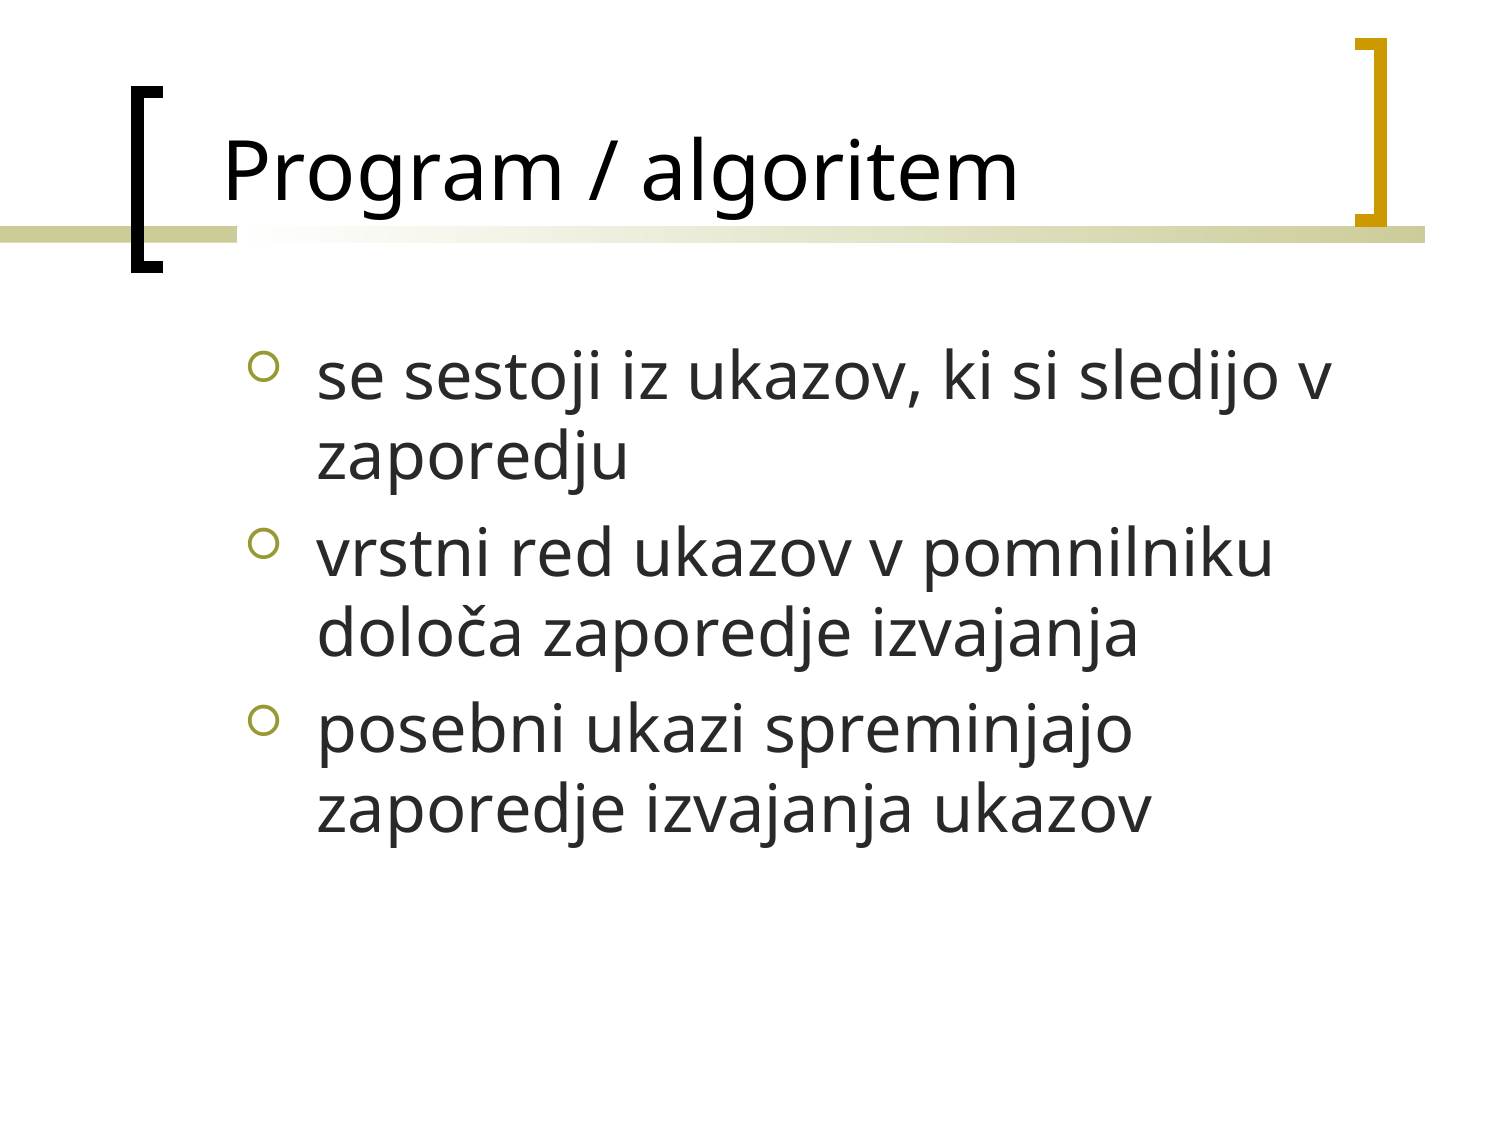

# Program / algoritem
se sestoji iz ukazov, ki si sledijo v zaporedju
vrstni red ukazov v pomnilniku določa zaporedje izvajanja
posebni ukazi spreminjajo zaporedje izvajanja ukazov